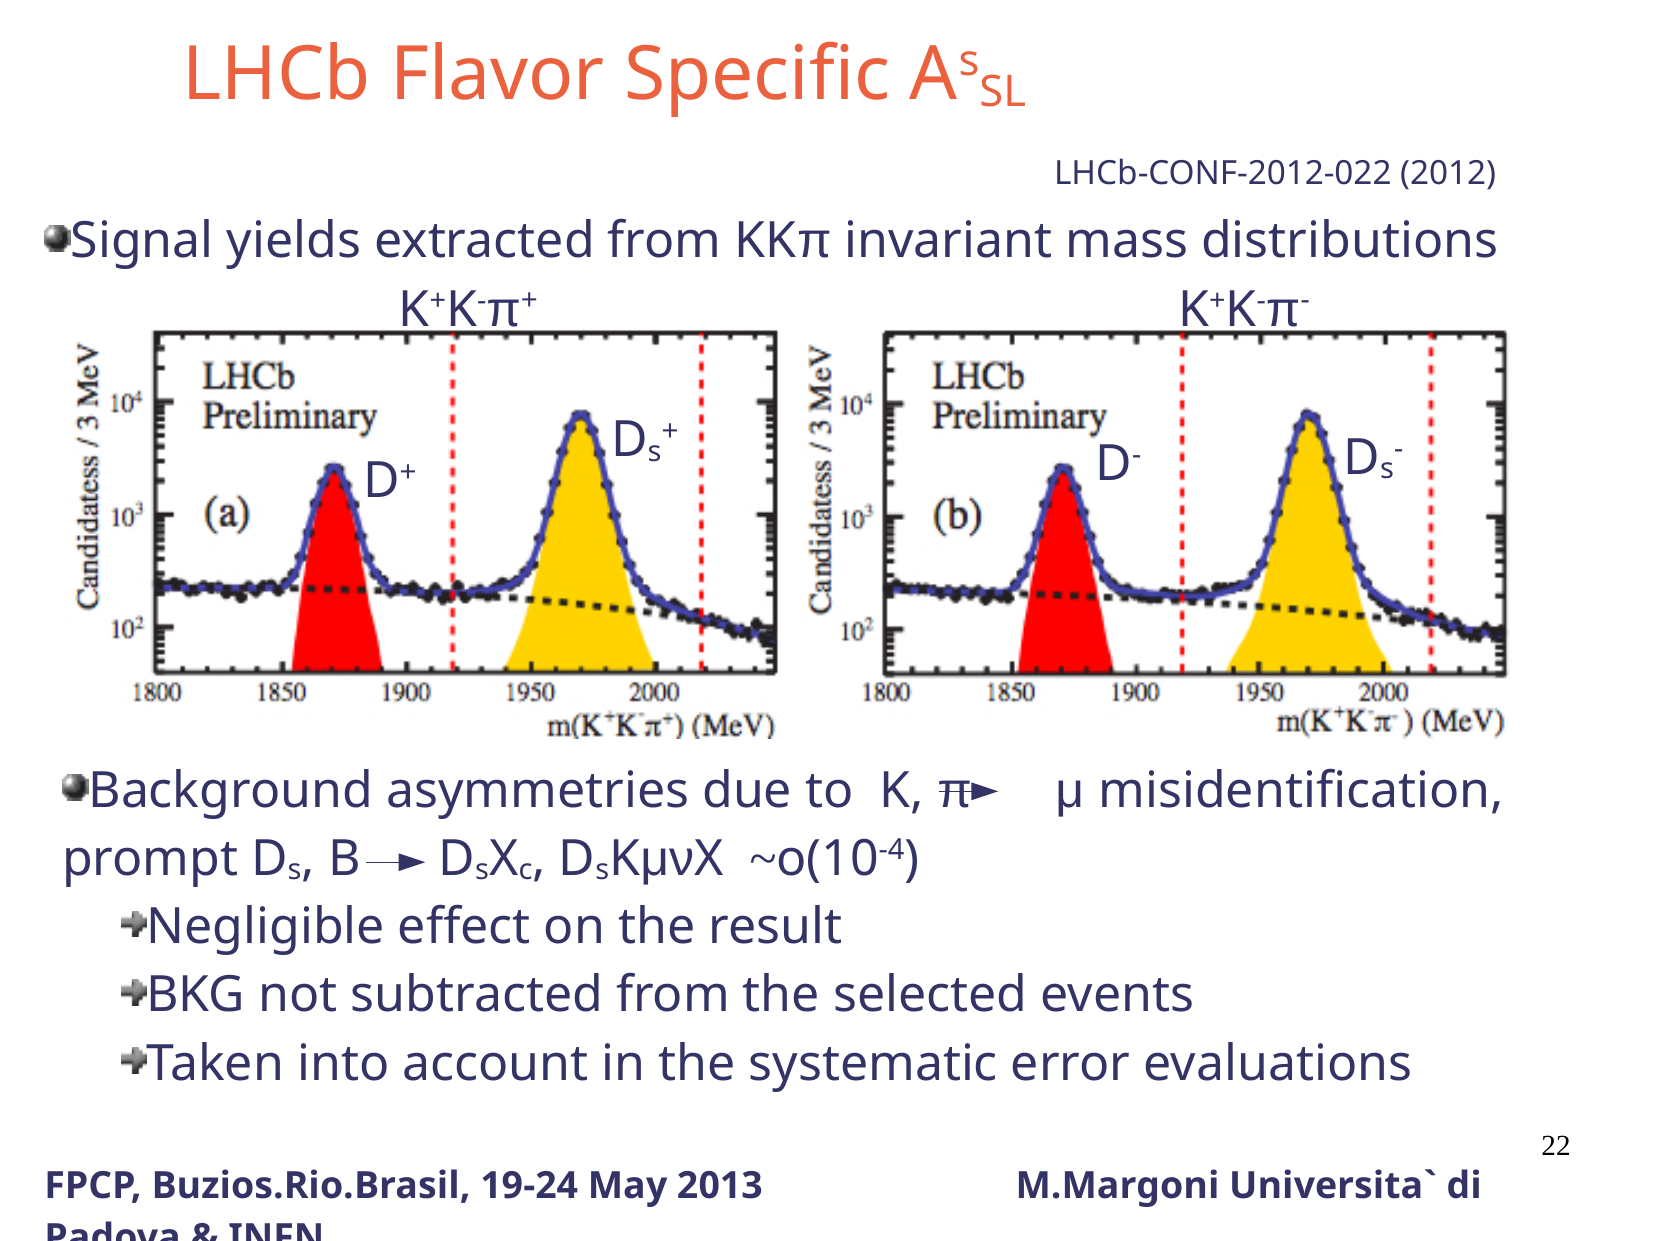

LHCb Flavor Specific AsSL
LHCb-CONF-2012-022 (2012)
Signal yields extracted from KKπ invariant mass distributions
K+K-π+
K+K-π-
Ds+
Ds-
D-
D+
Background asymmetries due to K, π μ misidentification, prompt Ds, B DsXc, DsKμνX ~o(10-4)
Negligible effect on the result
BKG not subtracted from the selected events
Taken into account in the systematic error evaluations
22
FPCP, Buzios.Rio.Brasil, 19-24 May 2013 M.Margoni Universita` di Padova & INFN